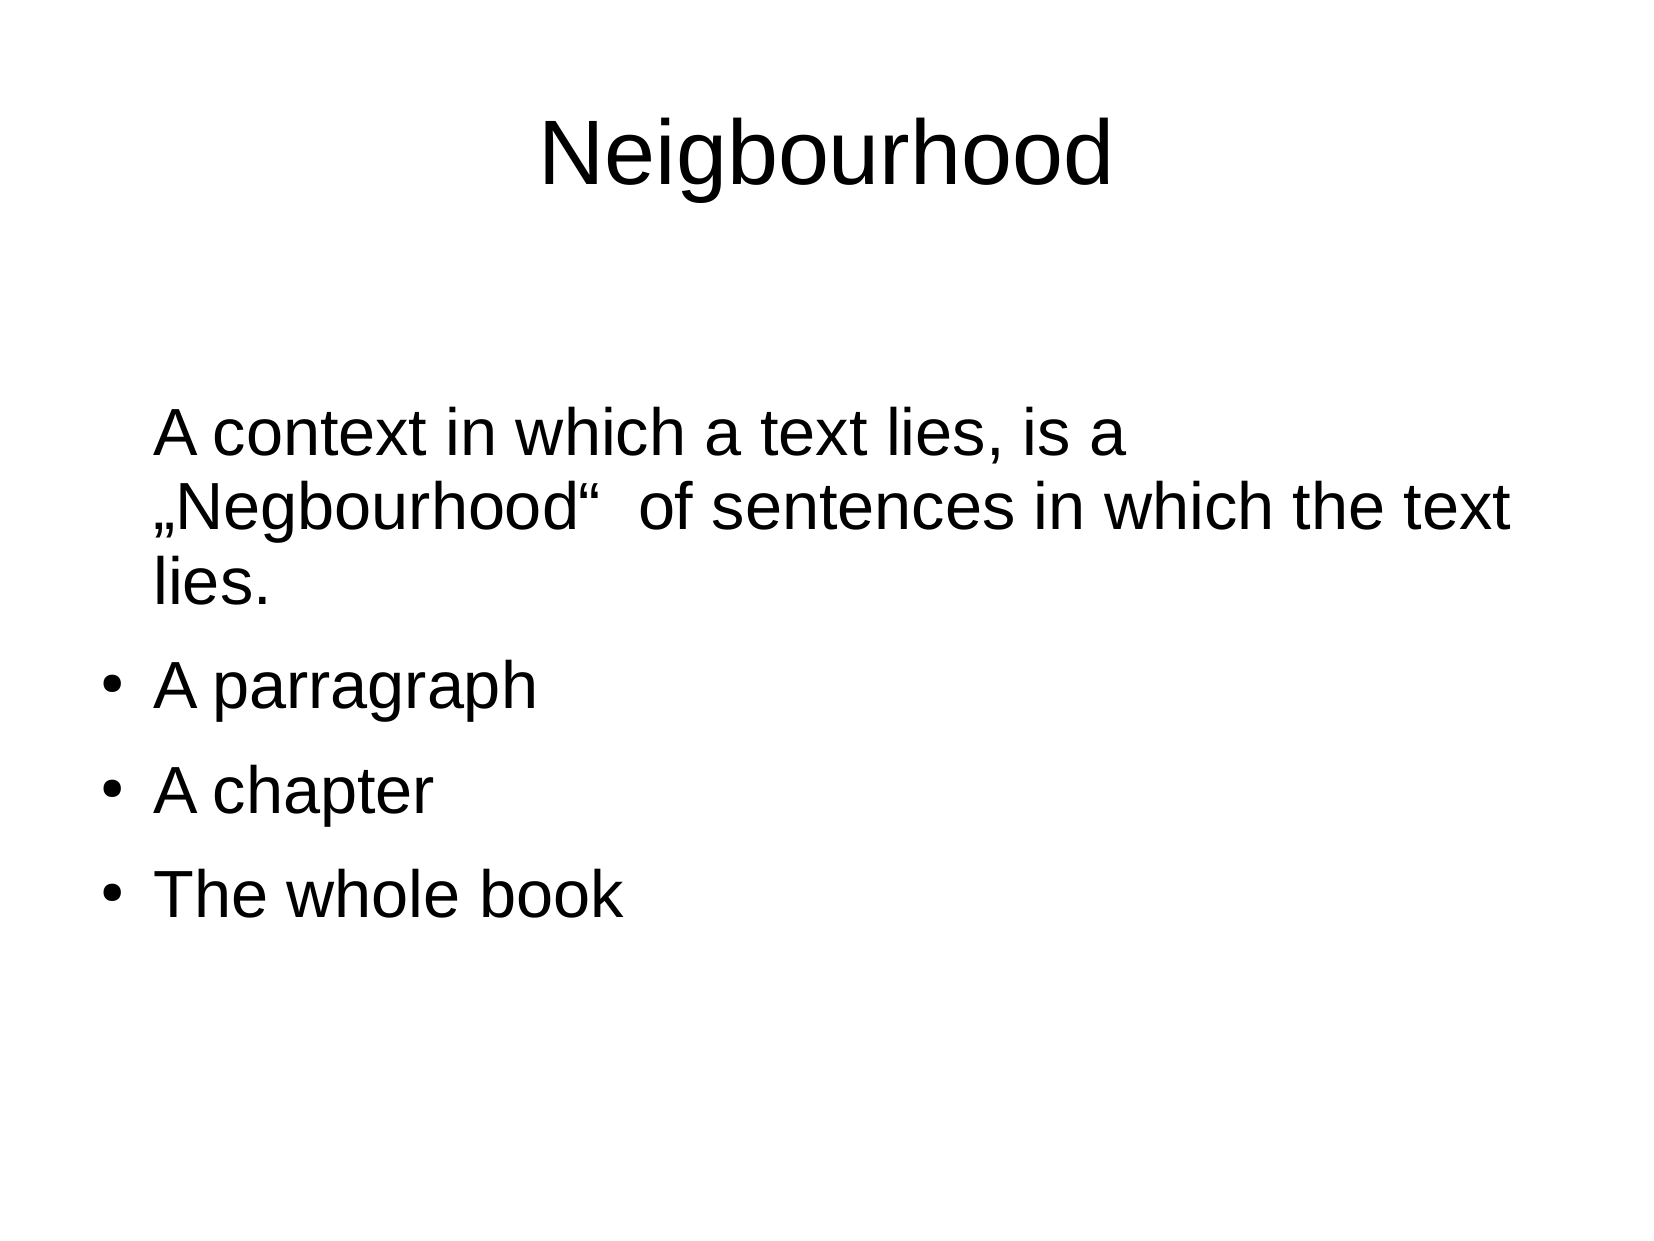

# Neigbourhood
A context in which a text lies, is a „Negbourhood“ of sentences in which the text lies.
A parragraph
A chapter
The whole book